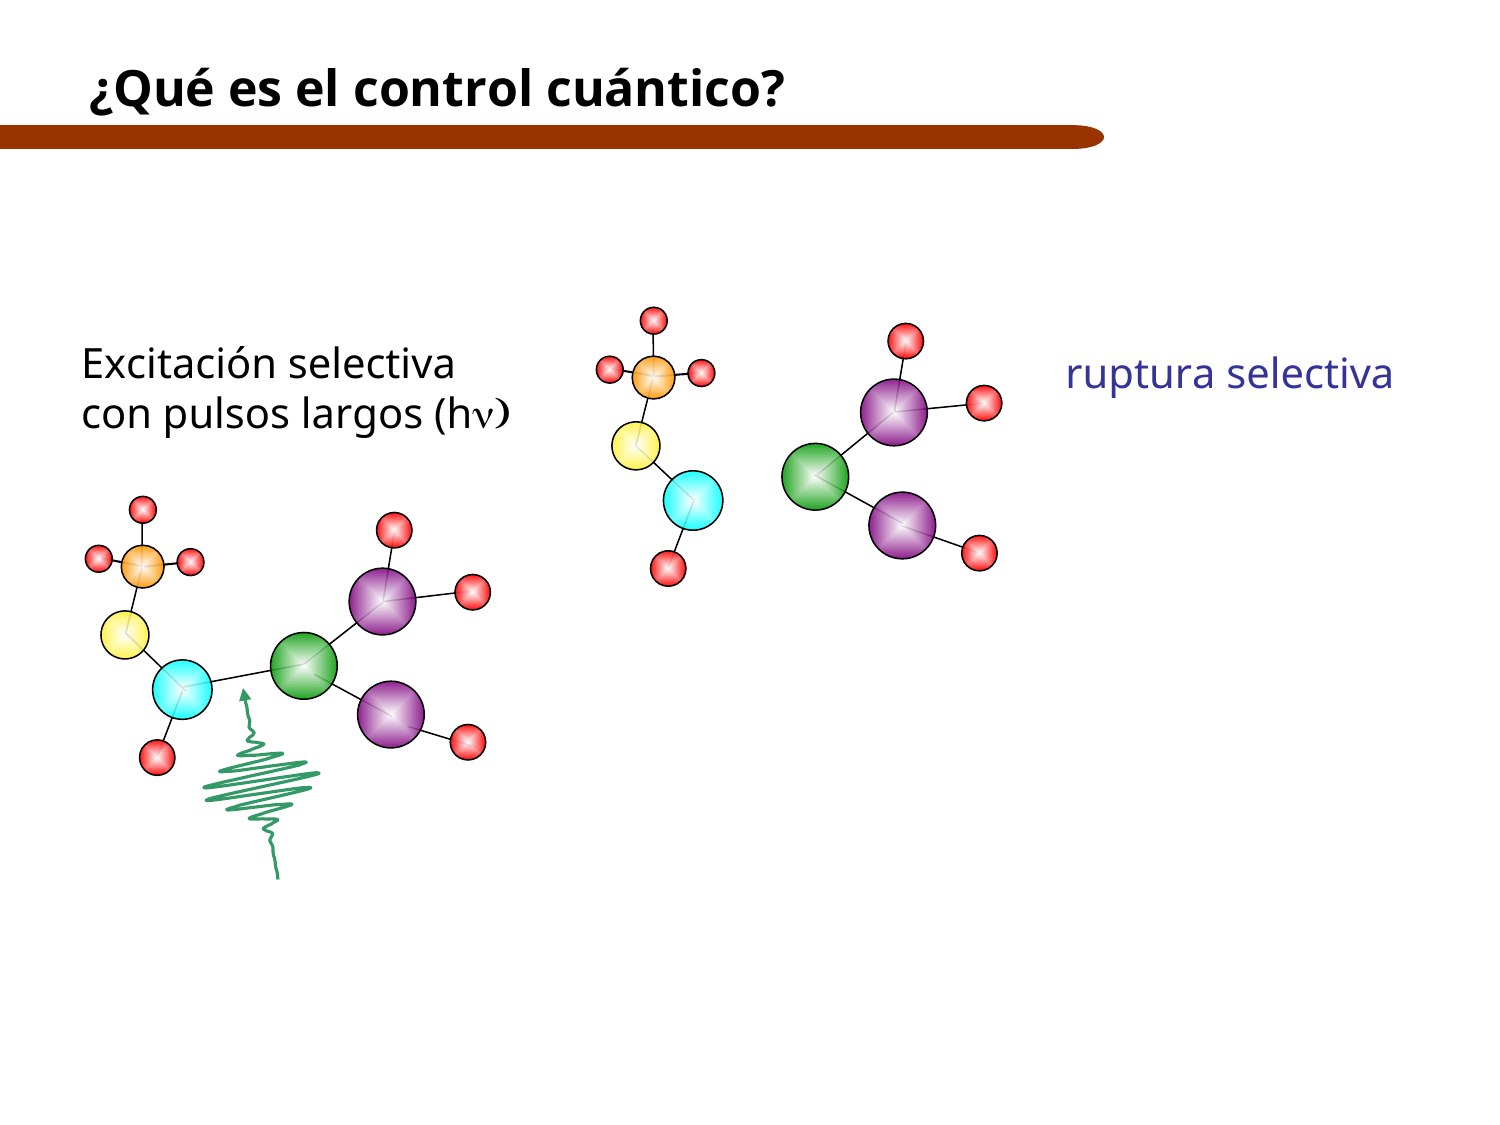

¿Qué es el control cuántico?
Excitación selectiva
con pulsos largos (h
ruptura selectiva